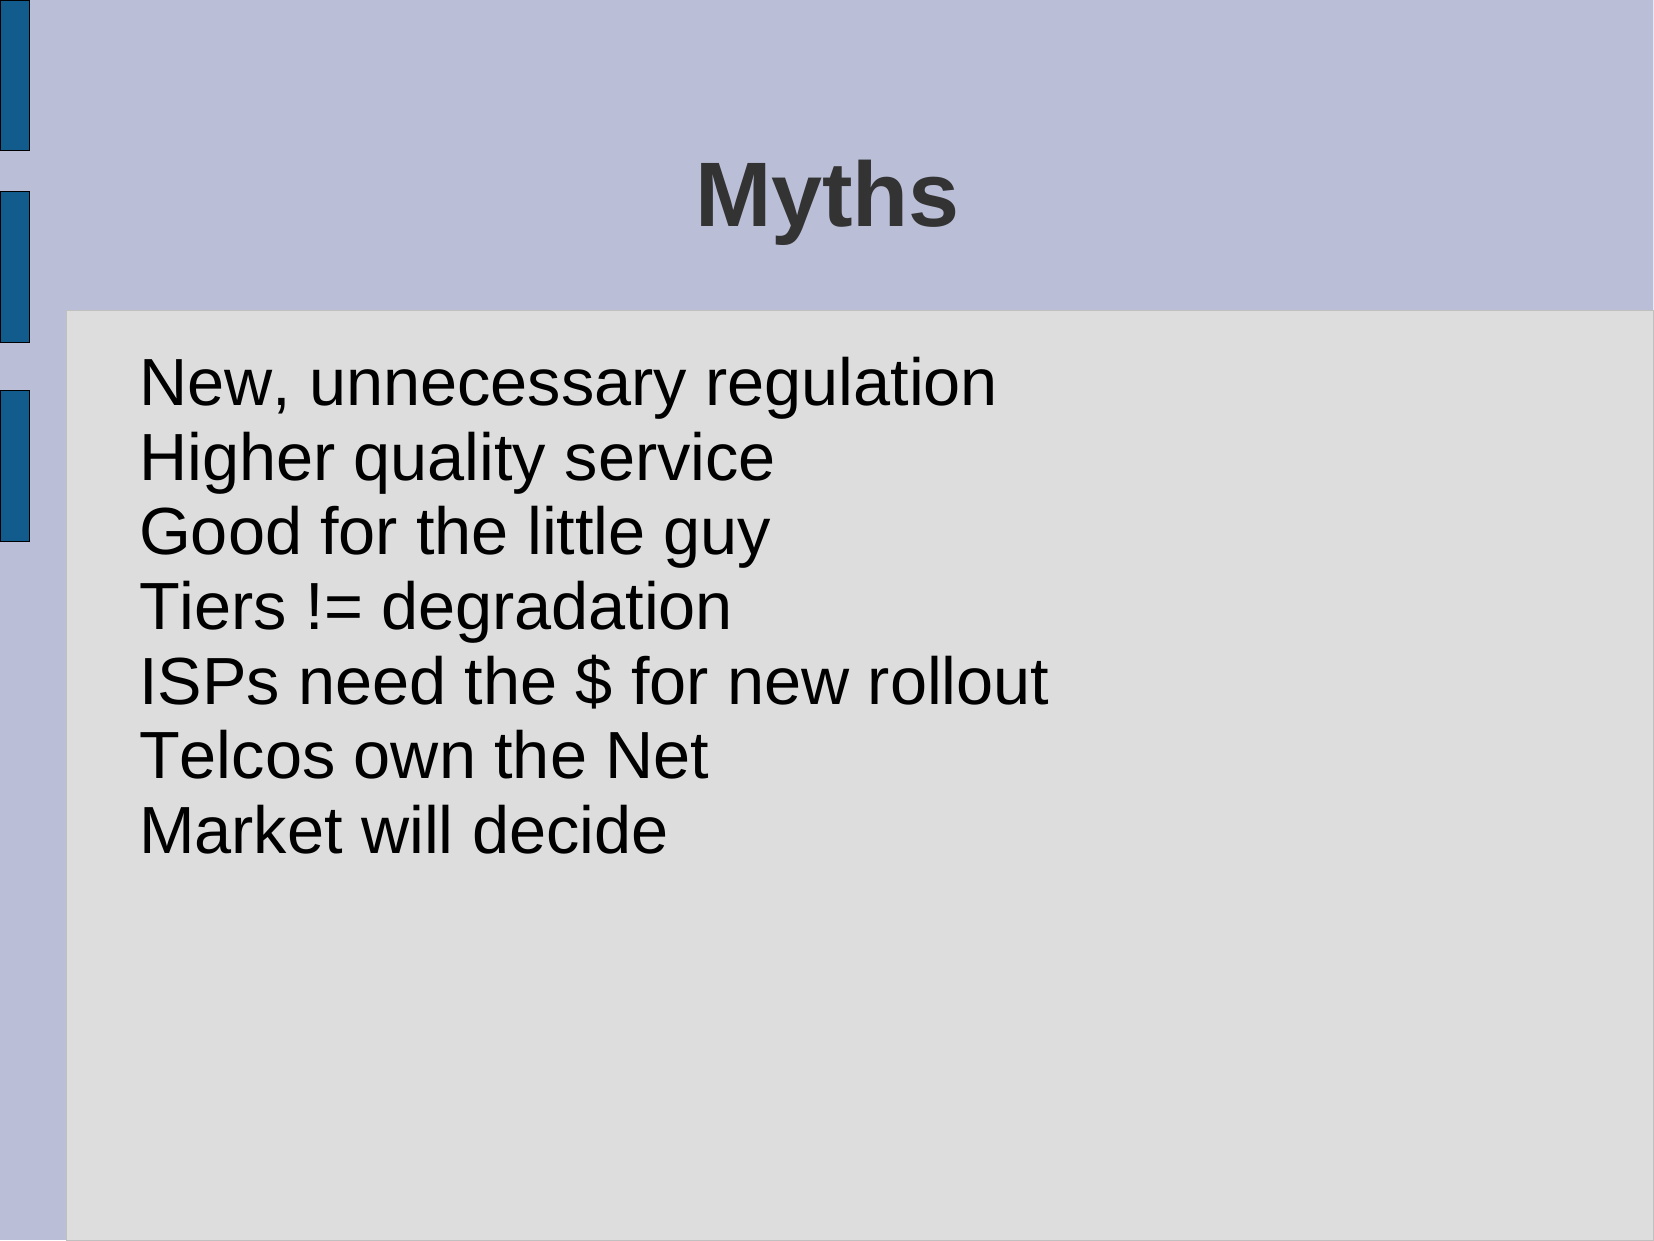

# Myths
New, unnecessary regulation
Higher quality service
Good for the little guy
Tiers != degradation
ISPs need the $ for new rollout
Telcos own the Net
Market will decide